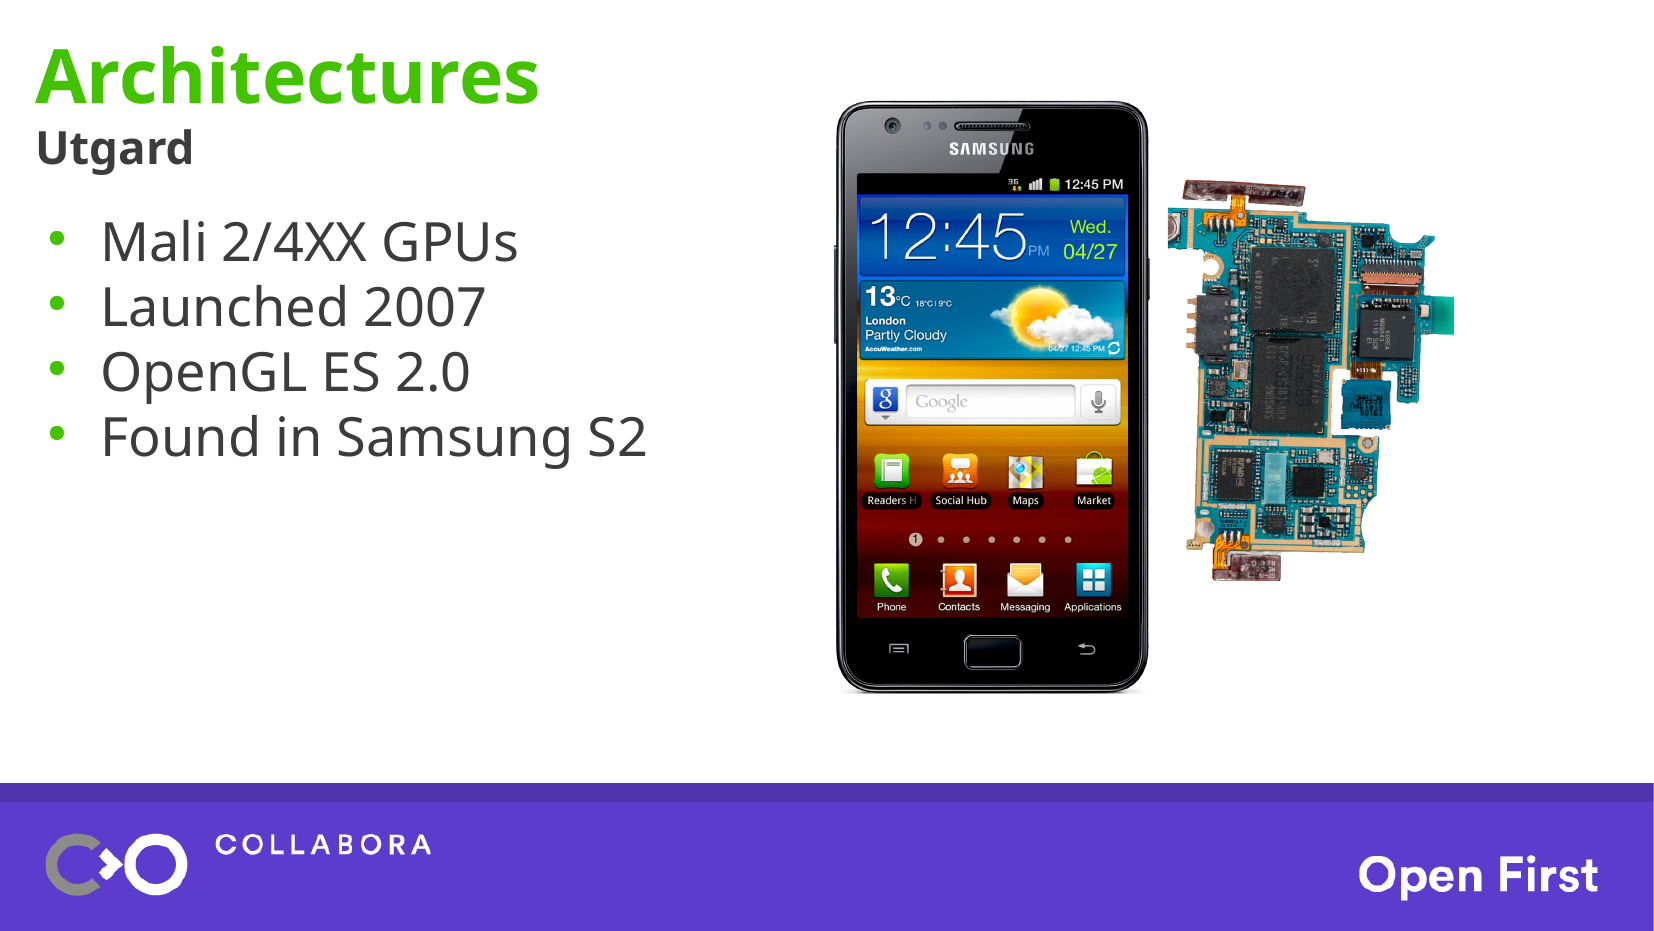

Architectures
Utgard
# Mali 2/4XX GPUs
Launched 2007
OpenGL ES 2.0
Found in Samsung S2